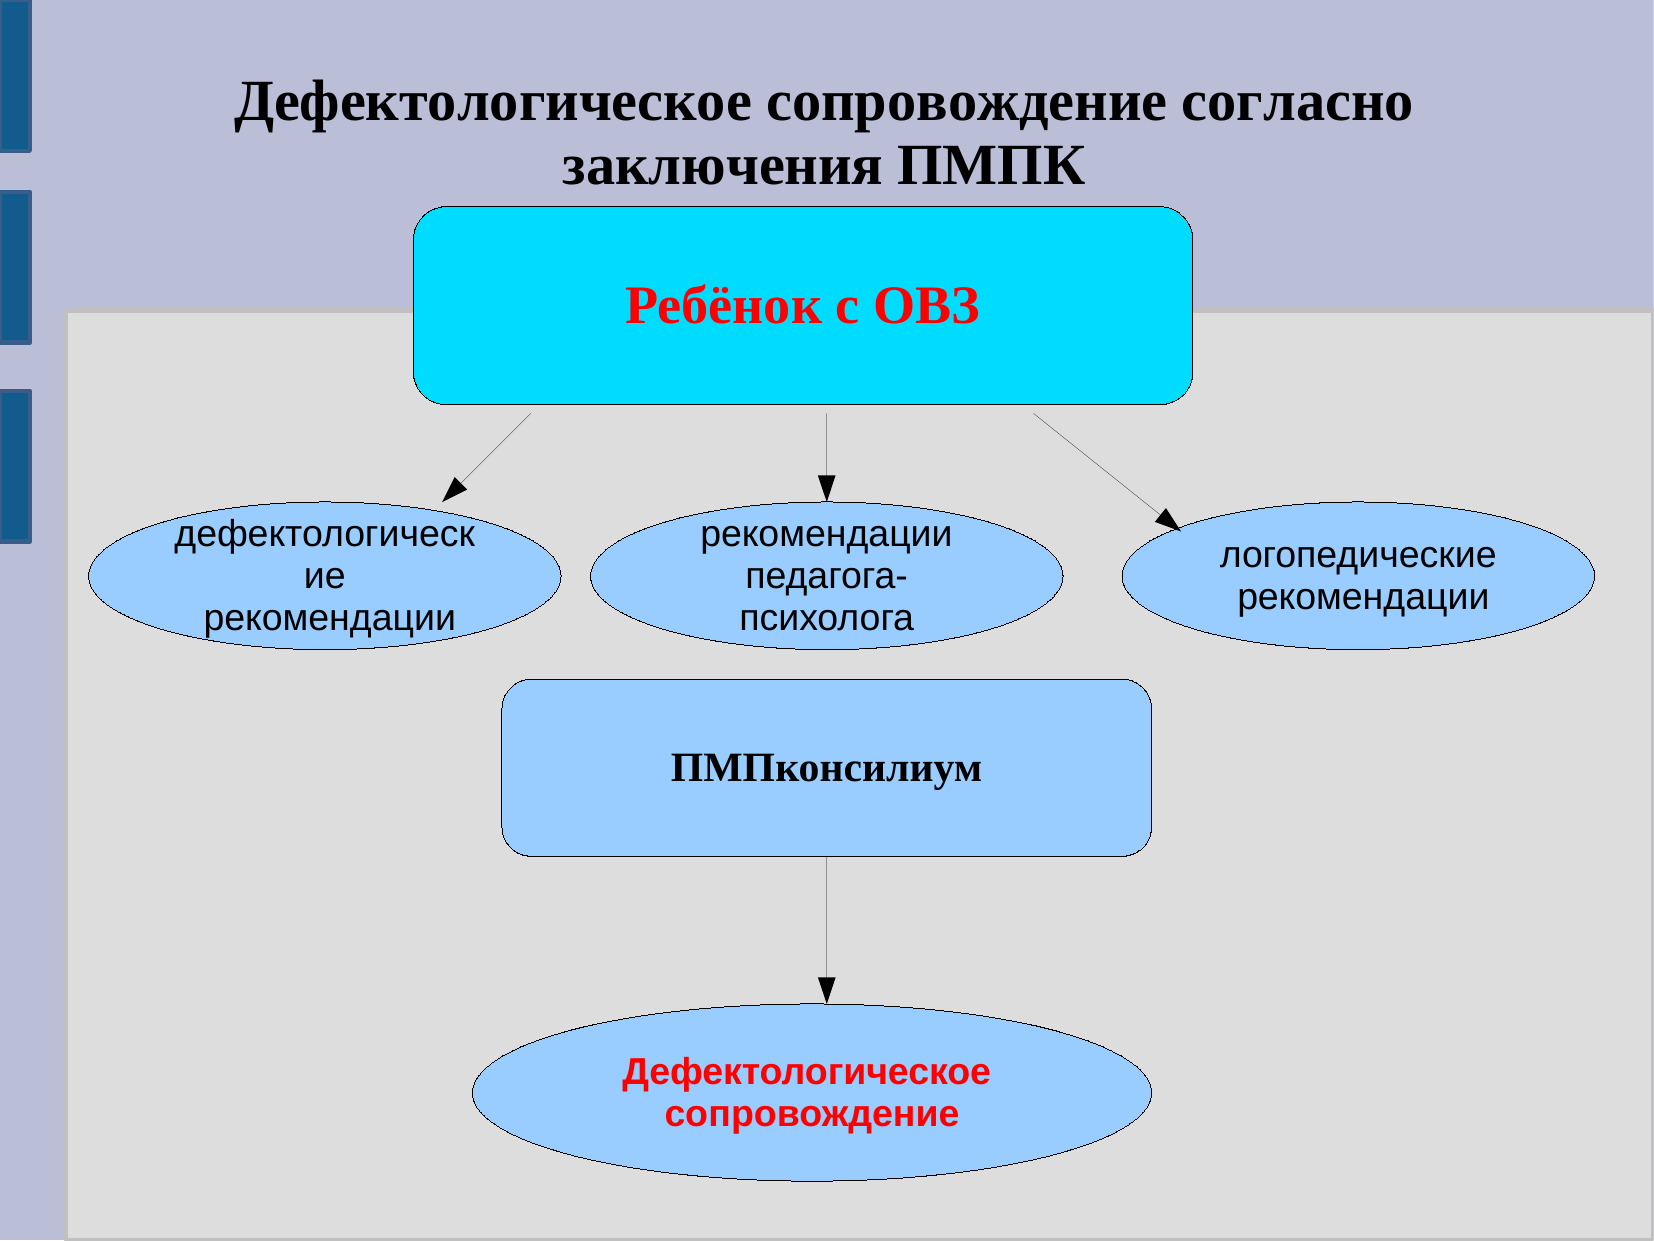

# Дефектологическое сопровождение согласно заключения ПМПК
Ребёнок с ОВЗ
дефектологические
 рекомендации
рекомендации
педагога-психолога
логопедические
 рекомендации
ПМПконсилиум
Дефектологическое
сопровождение